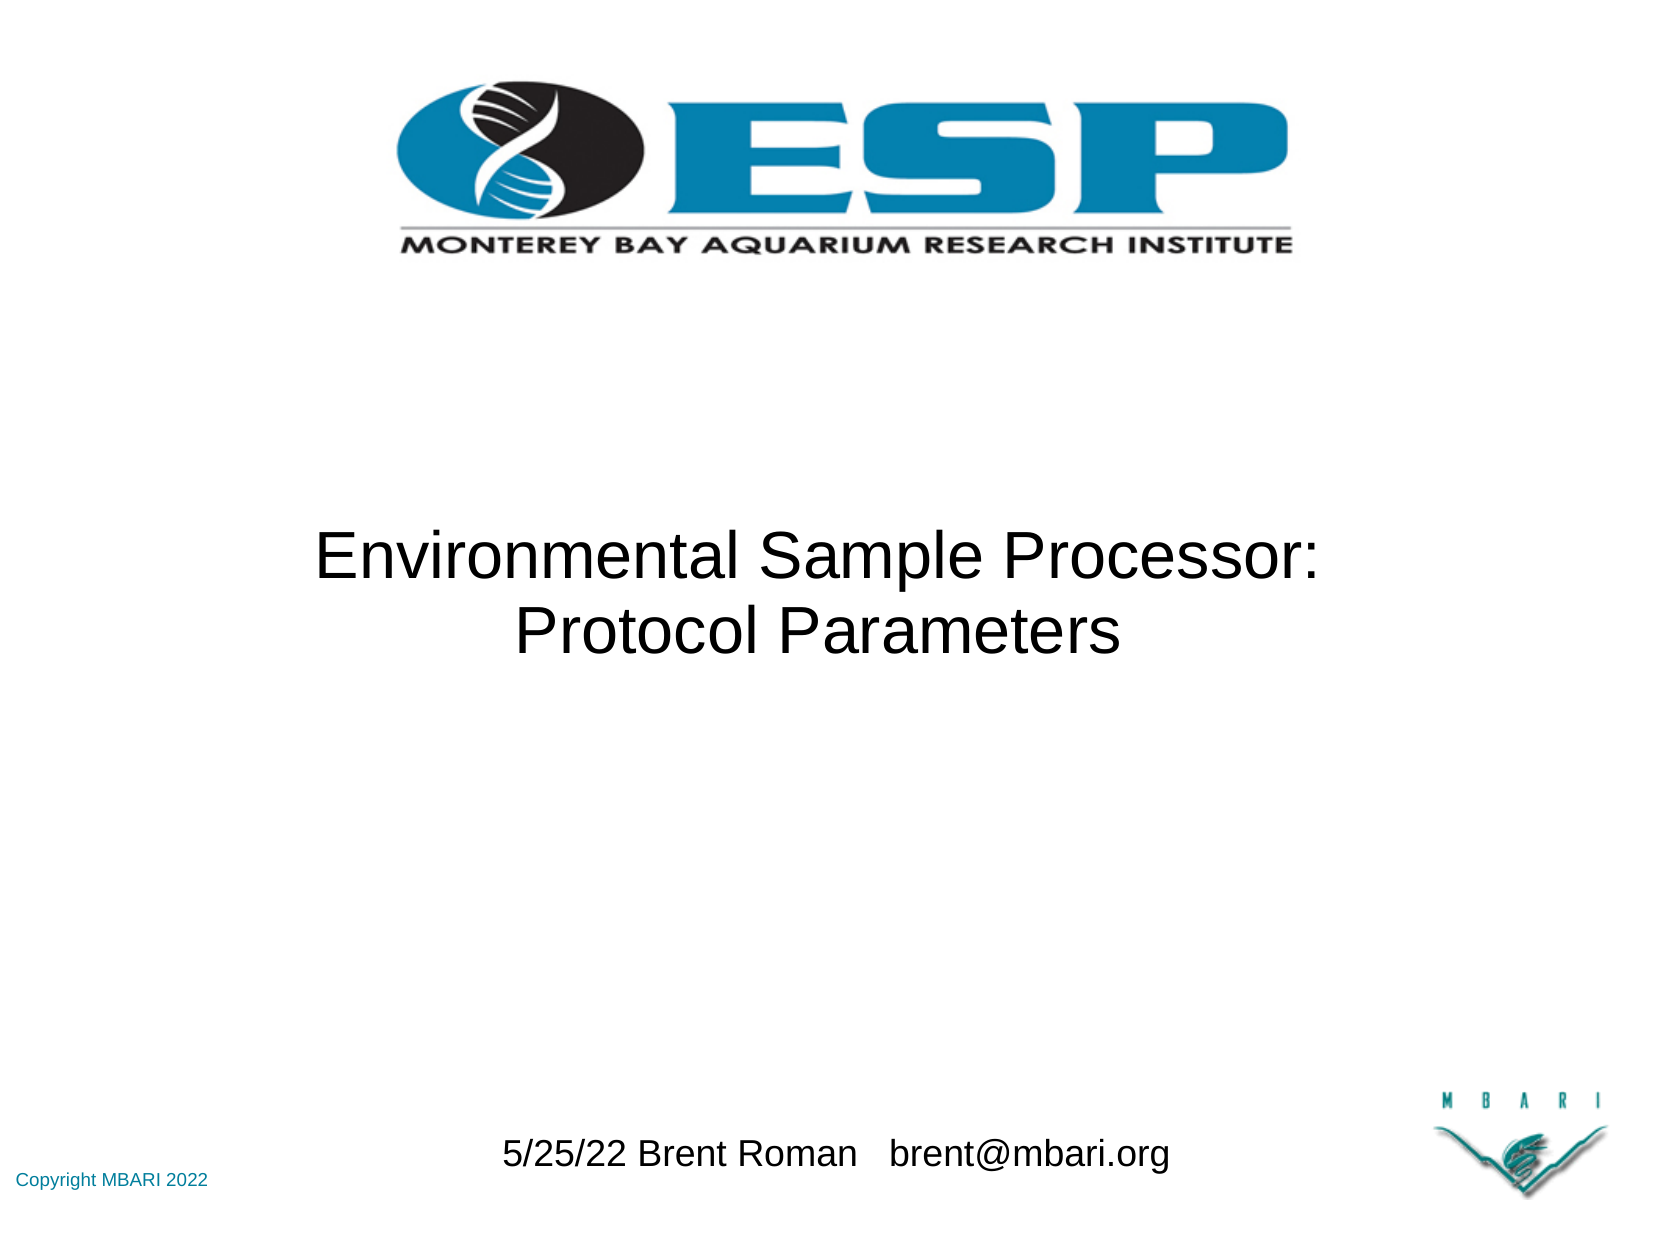

Environmental Sample Processor:
Protocol Parameters
5/25/22 Brent Roman brent@mbari.org